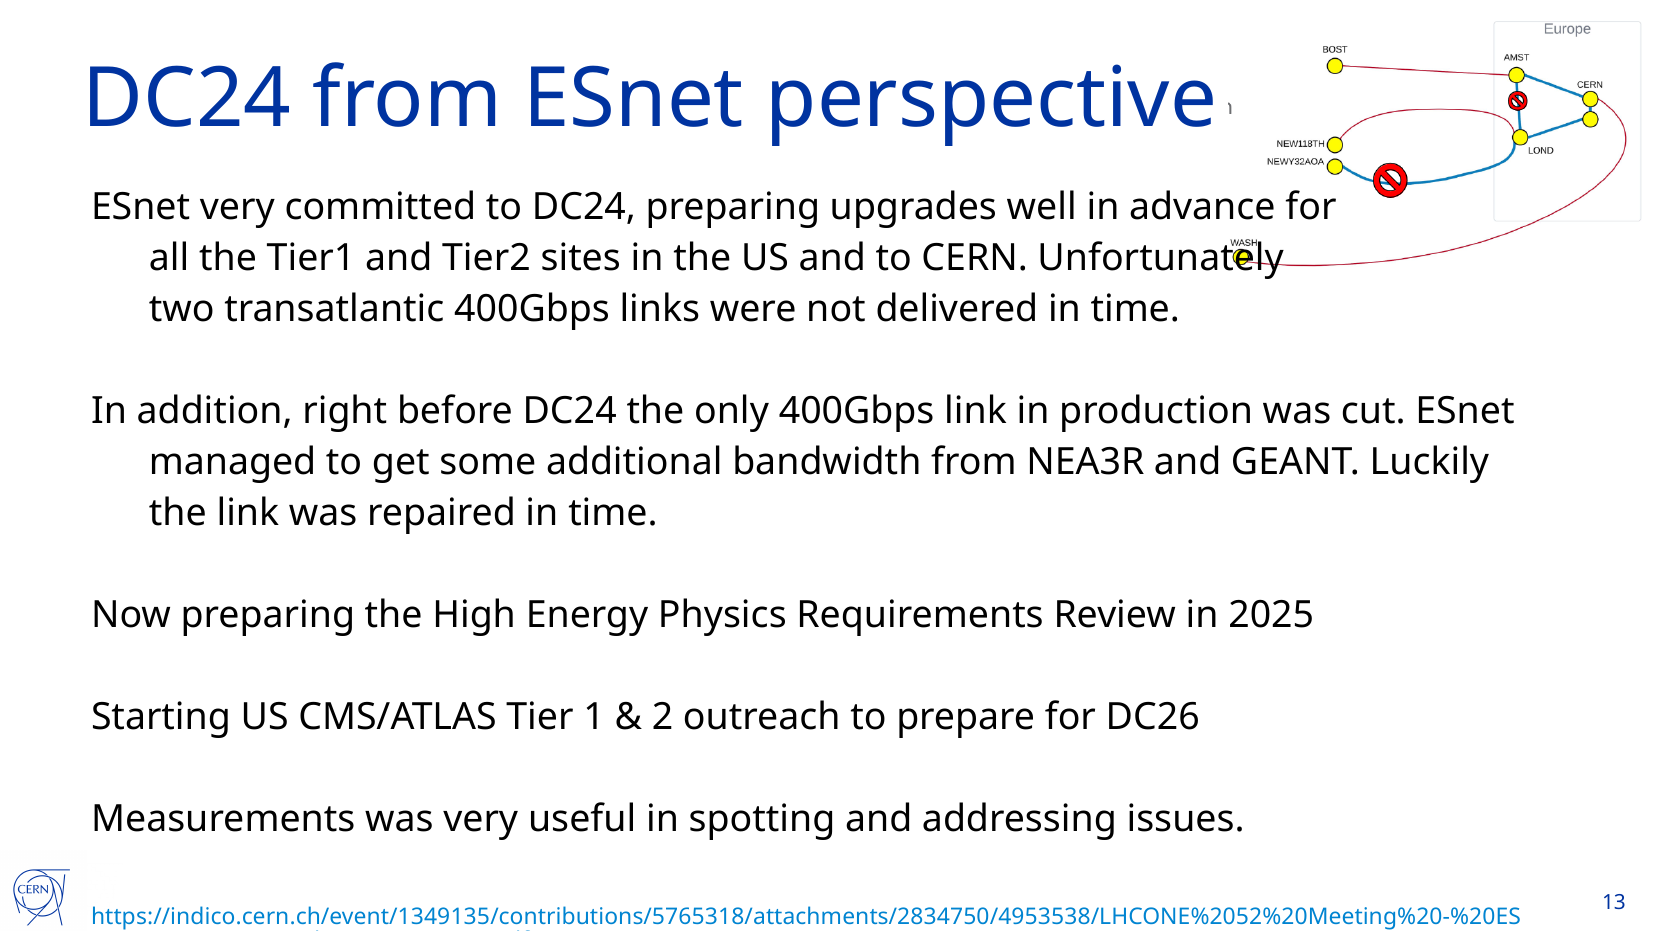

# DC24 from ESnet perspective
ESnet very committed to DC24, preparing upgrades well in advance for
all the Tier1 and Tier2 sites in the US and to CERN. Unfortunately
two transatlantic 400Gbps links were not delivered in time.
In addition, right before DC24 the only 400Gbps link in production was cut. ESnet managed to get some additional bandwidth from NEA3R and GEANT. Luckily the link was repaired in time.
Now preparing the High Energy Physics Requirements Review in 2025
Starting US CMS/ATLAS Tier 1 & 2 outreach to prepare for DC26
Measurements was very useful in spotting and addressing issues.
https://indico.cern.ch/event/1349135/contributions/5765318/attachments/2834750/4953538/LHCONE%2052%20Meeting%20-%20ESnet%20DC24%20Update%202024-04.pdf
13